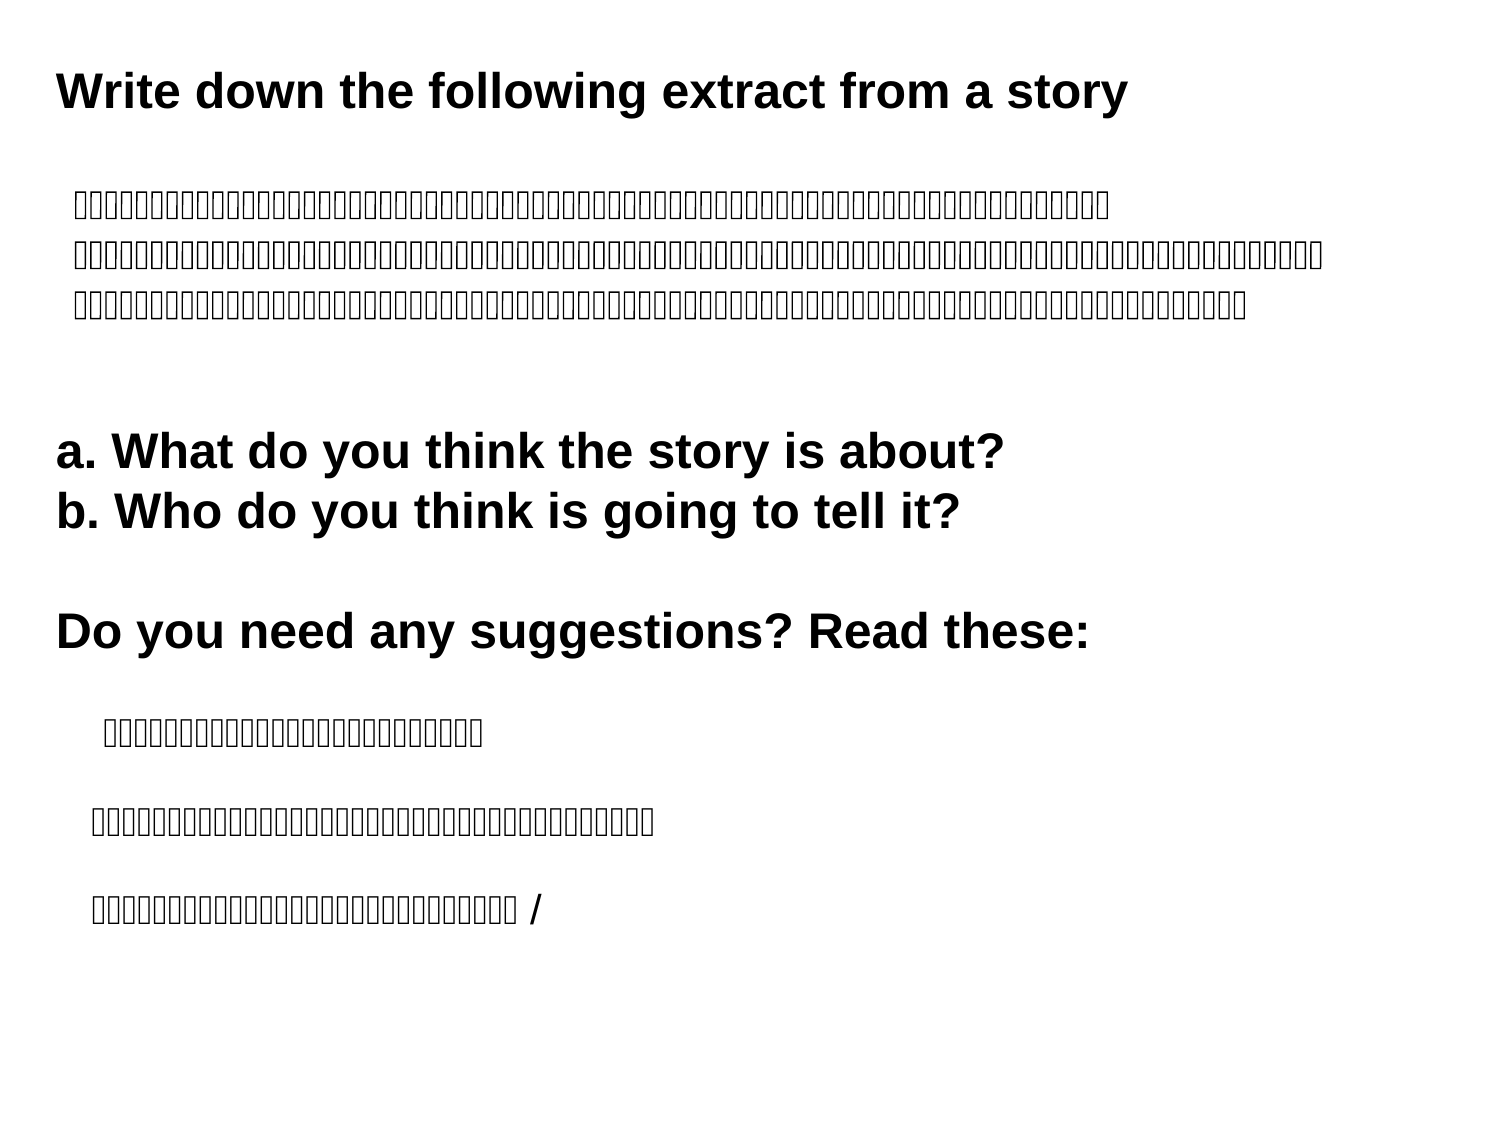

Write down the following extract from a story
a. What do you think the story is about?
b. Who do you think is going to tell it?
Do you need any suggestions? Read these:




 /